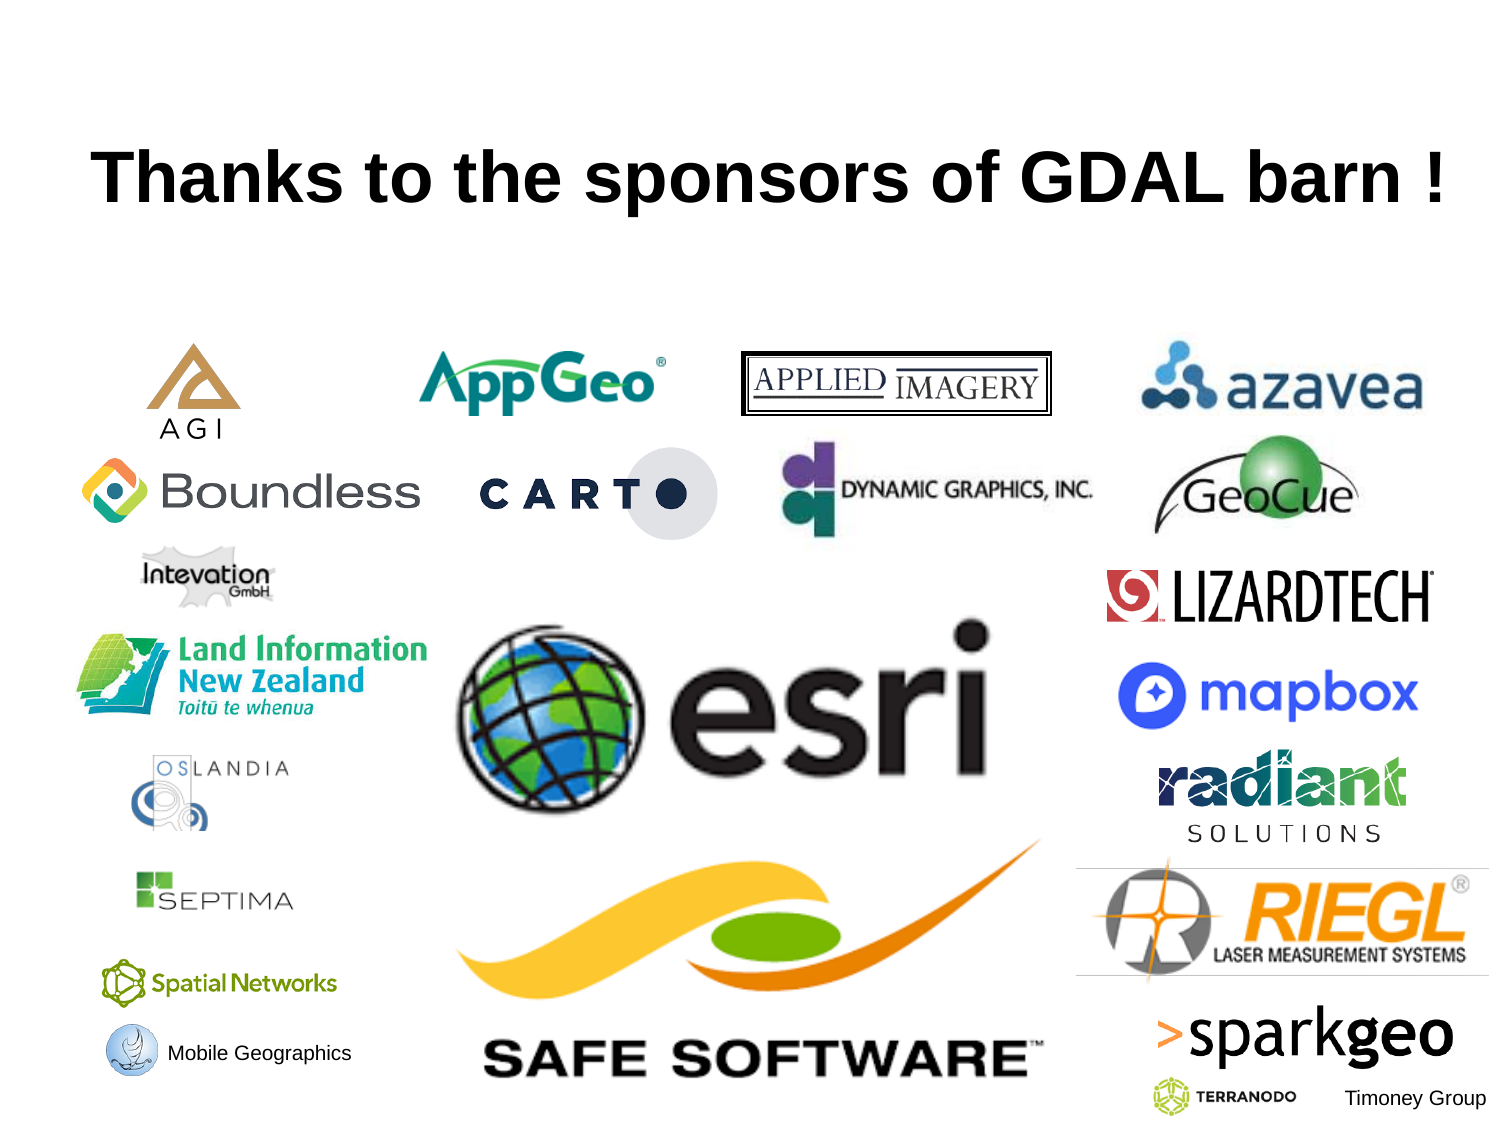

# Thanks to the sponsors of GDAL barn !
Mobile Geographics
Timoney Group